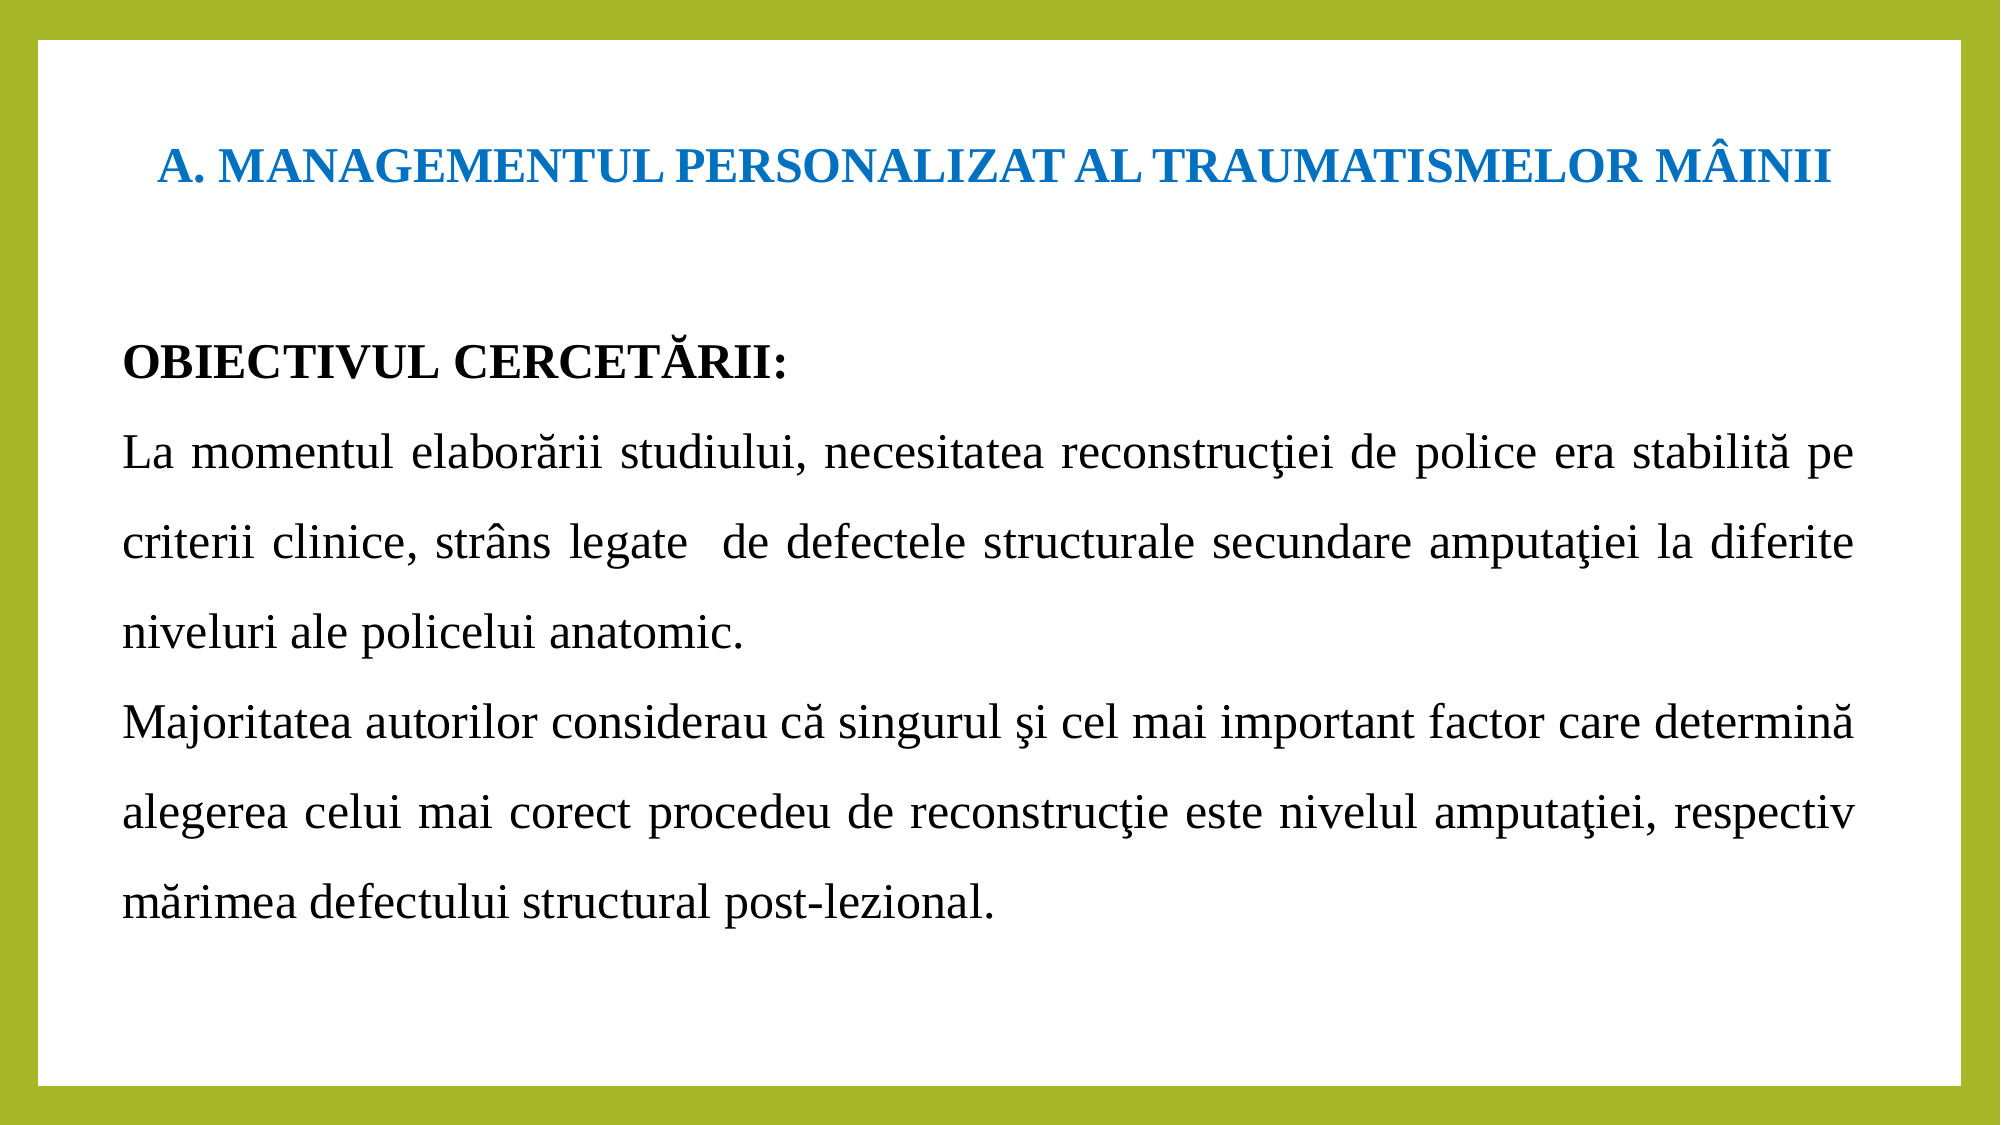

# A. MANAGEMENTUL PERSONALIZAT AL TRAUMATISMELOR MÂINII
OBIECTIVUL CERCETĂRII:
La momentul elaborării studiului, necesitatea reconstrucţiei de police era stabilită pe criterii clinice, strâns legate de defectele structurale secundare amputaţiei la diferite niveluri ale policelui anatomic.
Majoritatea autorilor considerau că singurul şi cel mai important factor care determină alegerea celui mai corect procedeu de reconstrucţie este nivelul amputaţiei, respectiv mărimea defectului structural post-lezional.